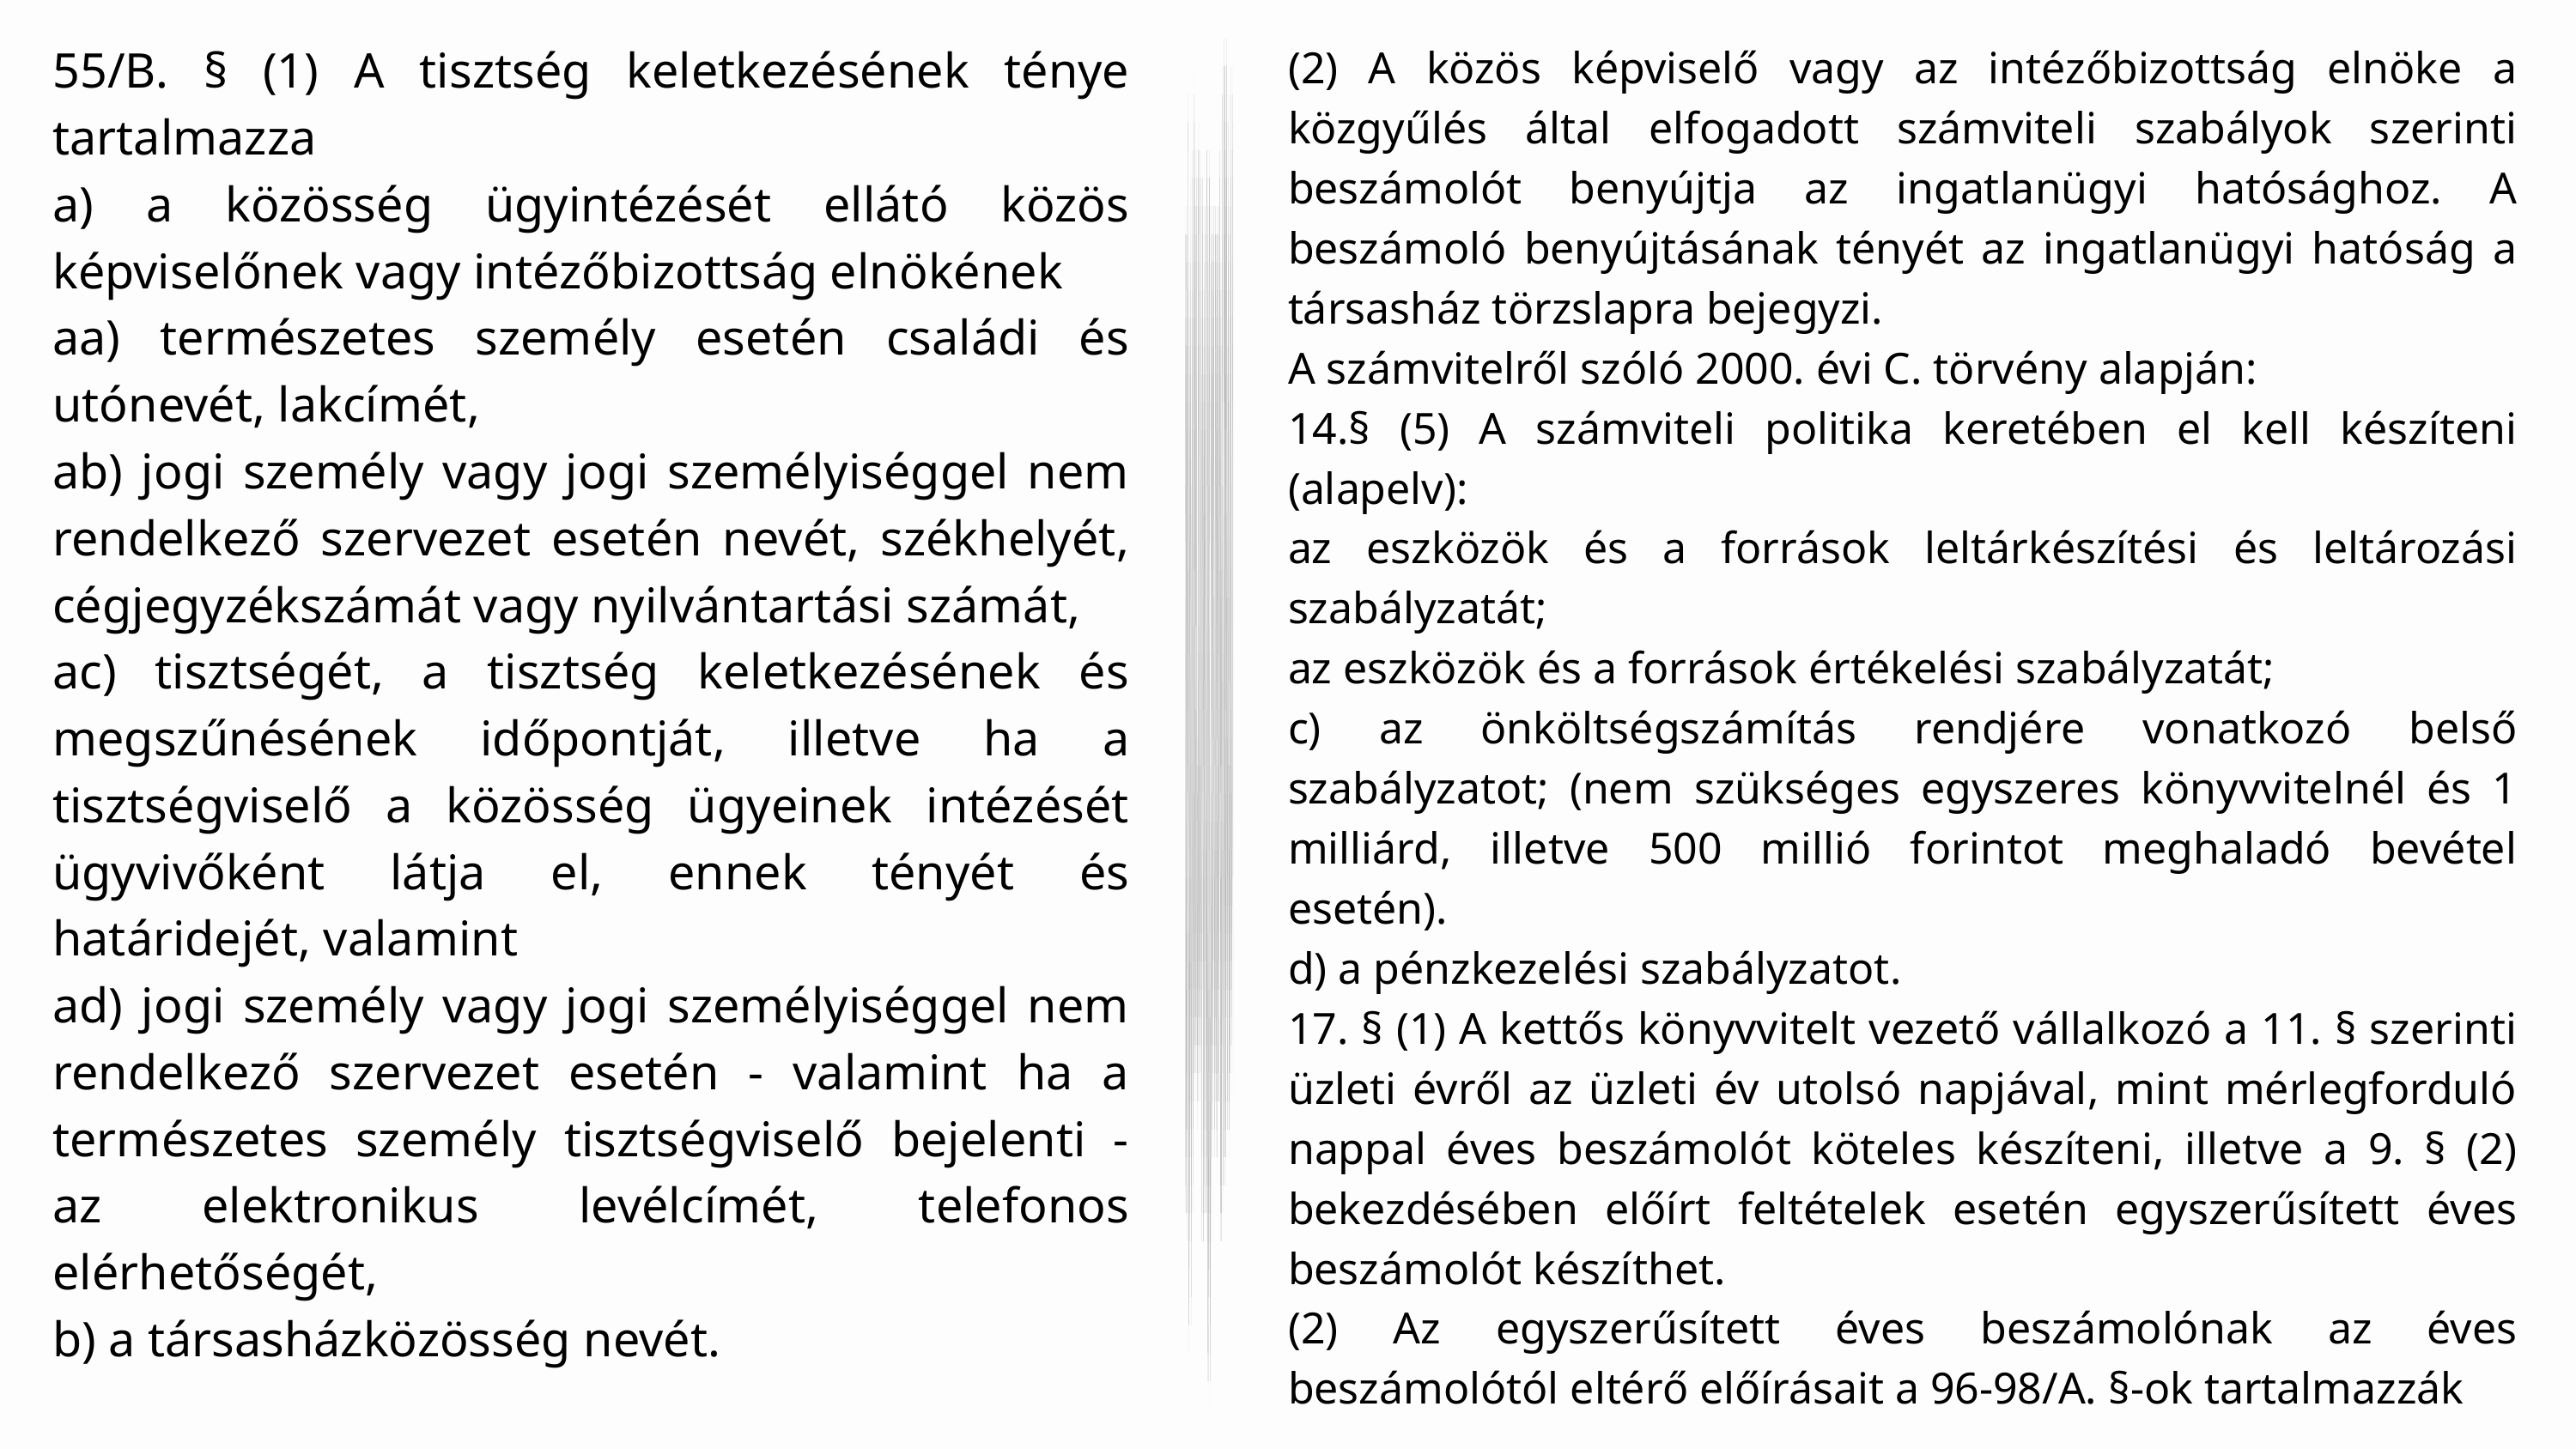

55/B. § (1) A tisztség keletkezésének ténye tartalmazza
a) a közösség ügyintézését ellátó közös képviselőnek vagy intézőbizottság elnökének
aa) természetes személy esetén családi és utónevét, lakcímét,
ab) jogi személy vagy jogi személyiséggel nem rendelkező szervezet esetén nevét, székhelyét, cégjegyzékszámát vagy nyilvántartási számát,
ac) tisztségét, a tisztség keletkezésének és megszűnésének időpontját, illetve ha a tisztségviselő a közösség ügyeinek intézését ügyvivőként látja el, ennek tényét és határidejét, valamint
ad) jogi személy vagy jogi személyiséggel nem rendelkező szervezet esetén - valamint ha a természetes személy tisztségviselő bejelenti - az elektronikus levélcímét, telefonos elérhetőségét,
b) a társasházközösség nevét.
(2) A közös képviselő vagy az intézőbizottság elnöke a közgyűlés által elfogadott számviteli szabályok szerinti beszámolót benyújtja az ingatlanügyi hatósághoz. A beszámoló benyújtásának tényét az ingatlanügyi hatóság a társasház törzslapra bejegyzi.
A számvitelről szóló 2000. évi C. törvény alapján:
14.§ (5) A számviteli politika keretében el kell készíteni (alapelv):
az eszközök és a források leltárkészítési és leltározási szabályzatát;
az eszközök és a források értékelési szabályzatát;
c) az önköltségszámítás rendjére vonatkozó belső szabályzatot; (nem szükséges egyszeres könyvvitelnél és 1 milliárd, illetve 500 millió forintot meghaladó bevétel esetén).
d) a pénzkezelési szabályzatot.
17. § (1) A kettős könyvvitelt vezető vállalkozó a 11. § szerinti üzleti évről az üzleti év utolsó napjával, mint mérlegforduló nappal éves beszámolót köteles készíteni, illetve a 9. § (2) bekezdésében előírt feltételek esetén egyszerűsített éves beszámolót készíthet.
(2) Az egyszerűsített éves beszámolónak az éves beszámolótól eltérő előírásait a 96-98/A. §-ok tartalmazzák